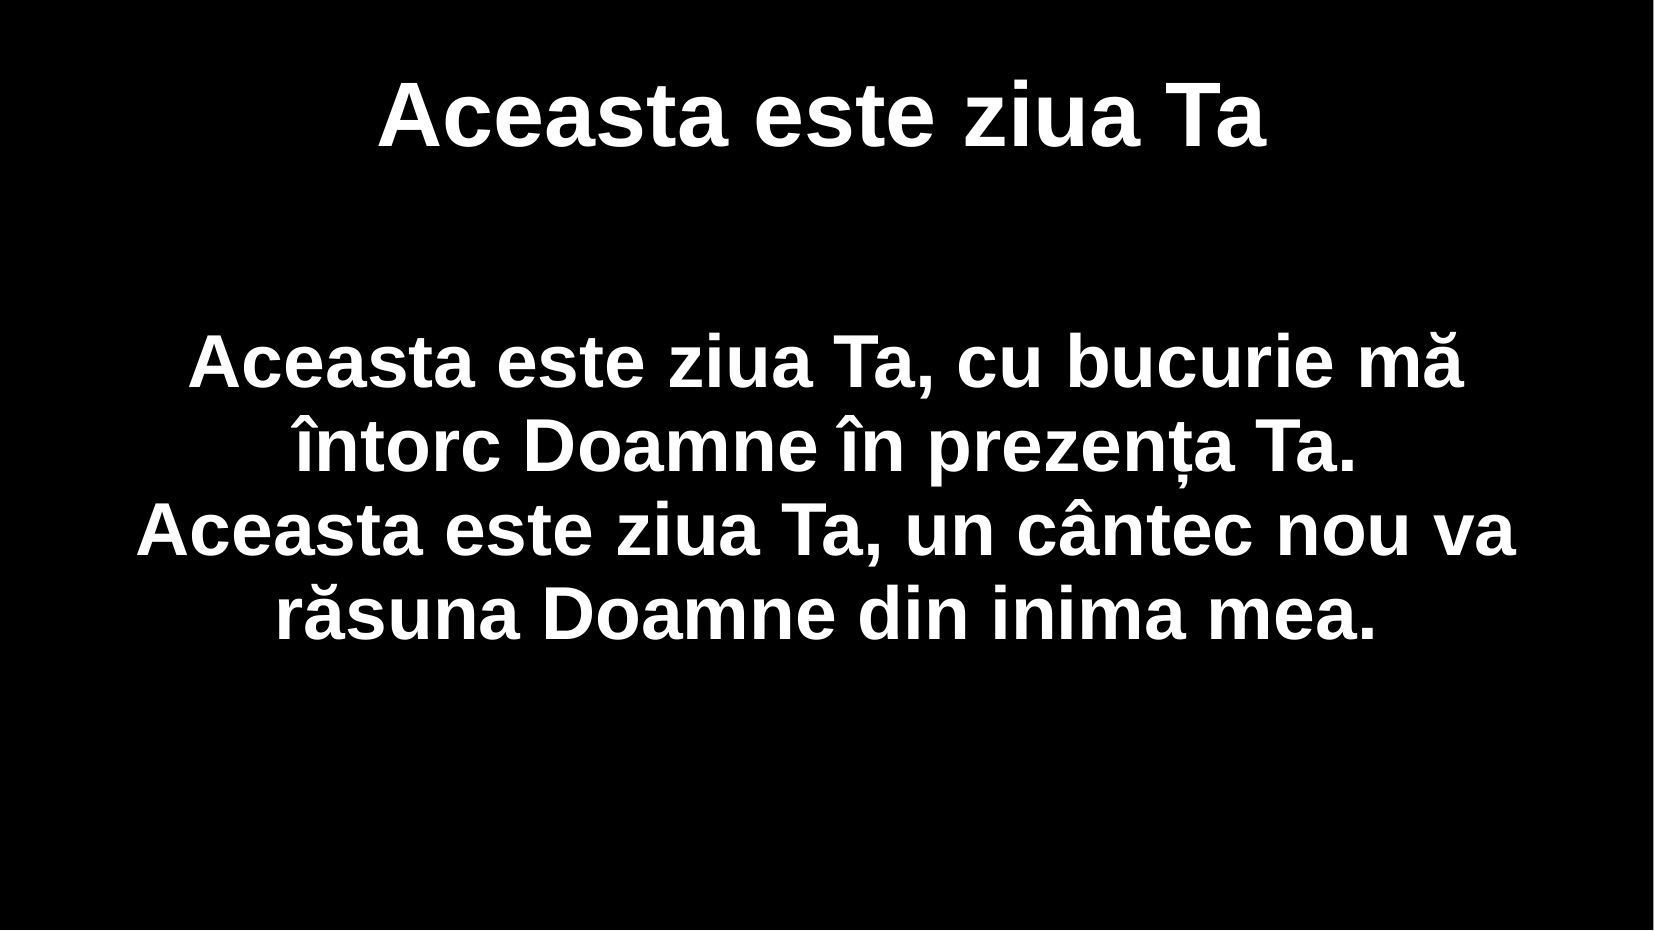

# Aceasta este ziua Ta
Aceasta este ziua Ta, cu bucurie mă întorc Doamne în prezența Ta.
Aceasta este ziua Ta, un cântec nou va răsuna Doamne din inima mea.